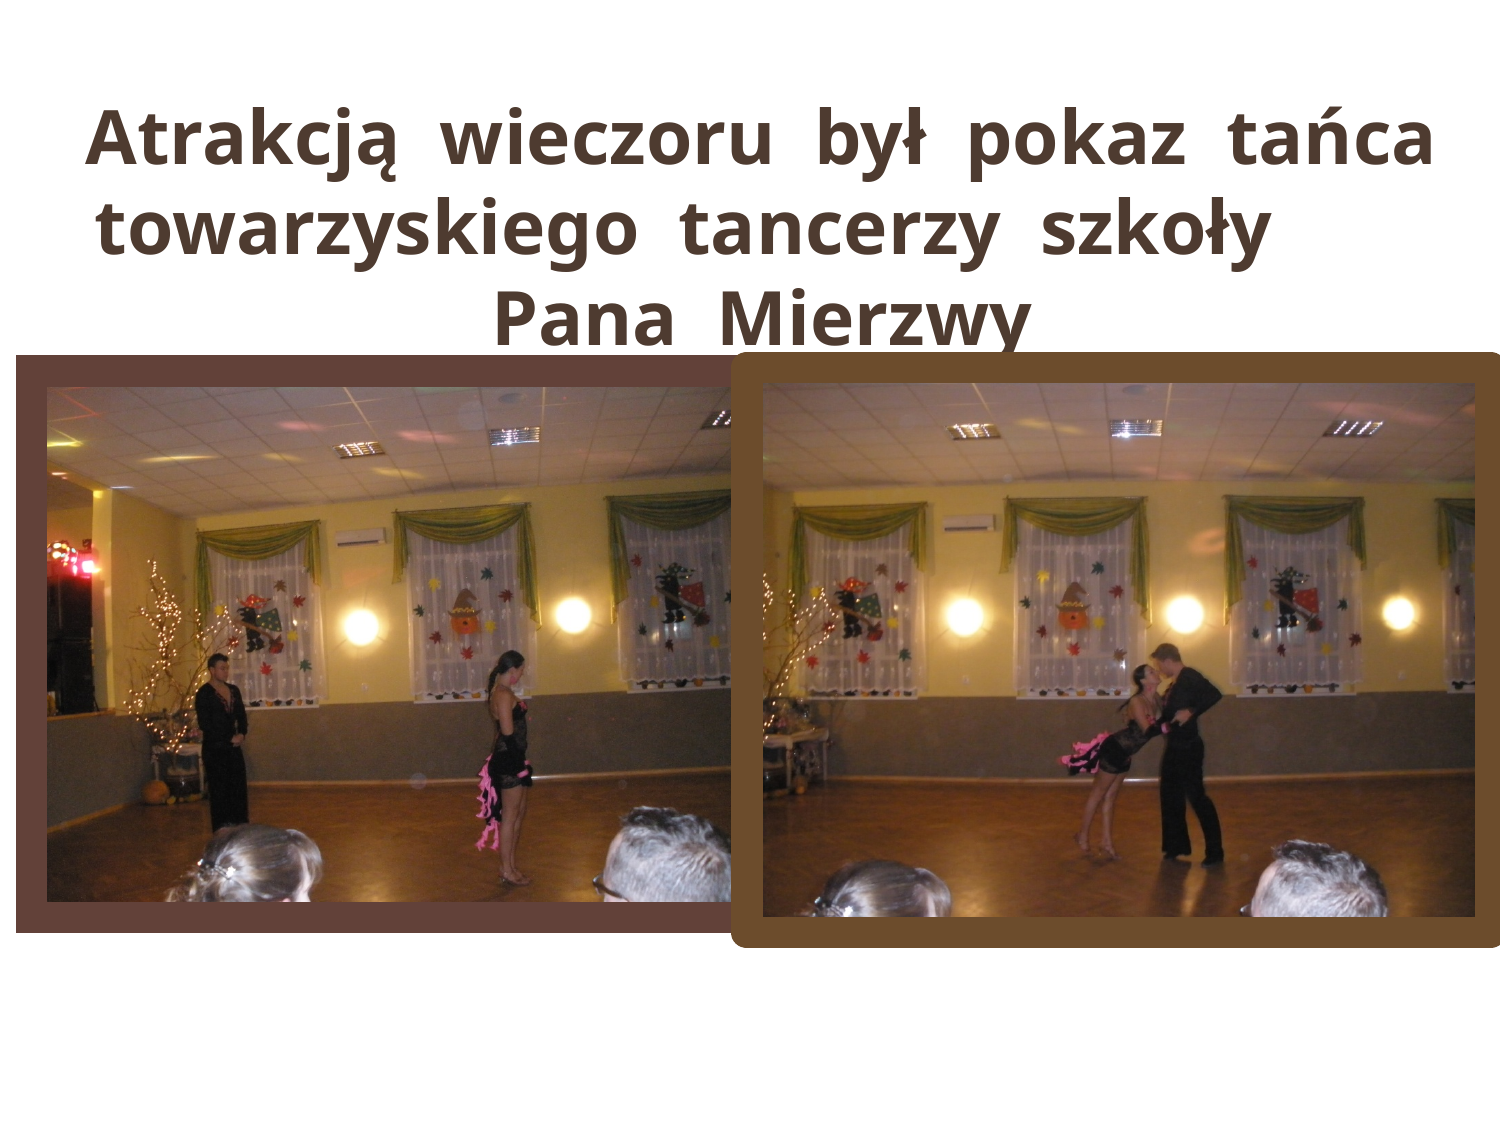

# Atrakcją wieczoru był pokaz tańca towarzyskiego tancerzy szkoły Pana Mierzwy